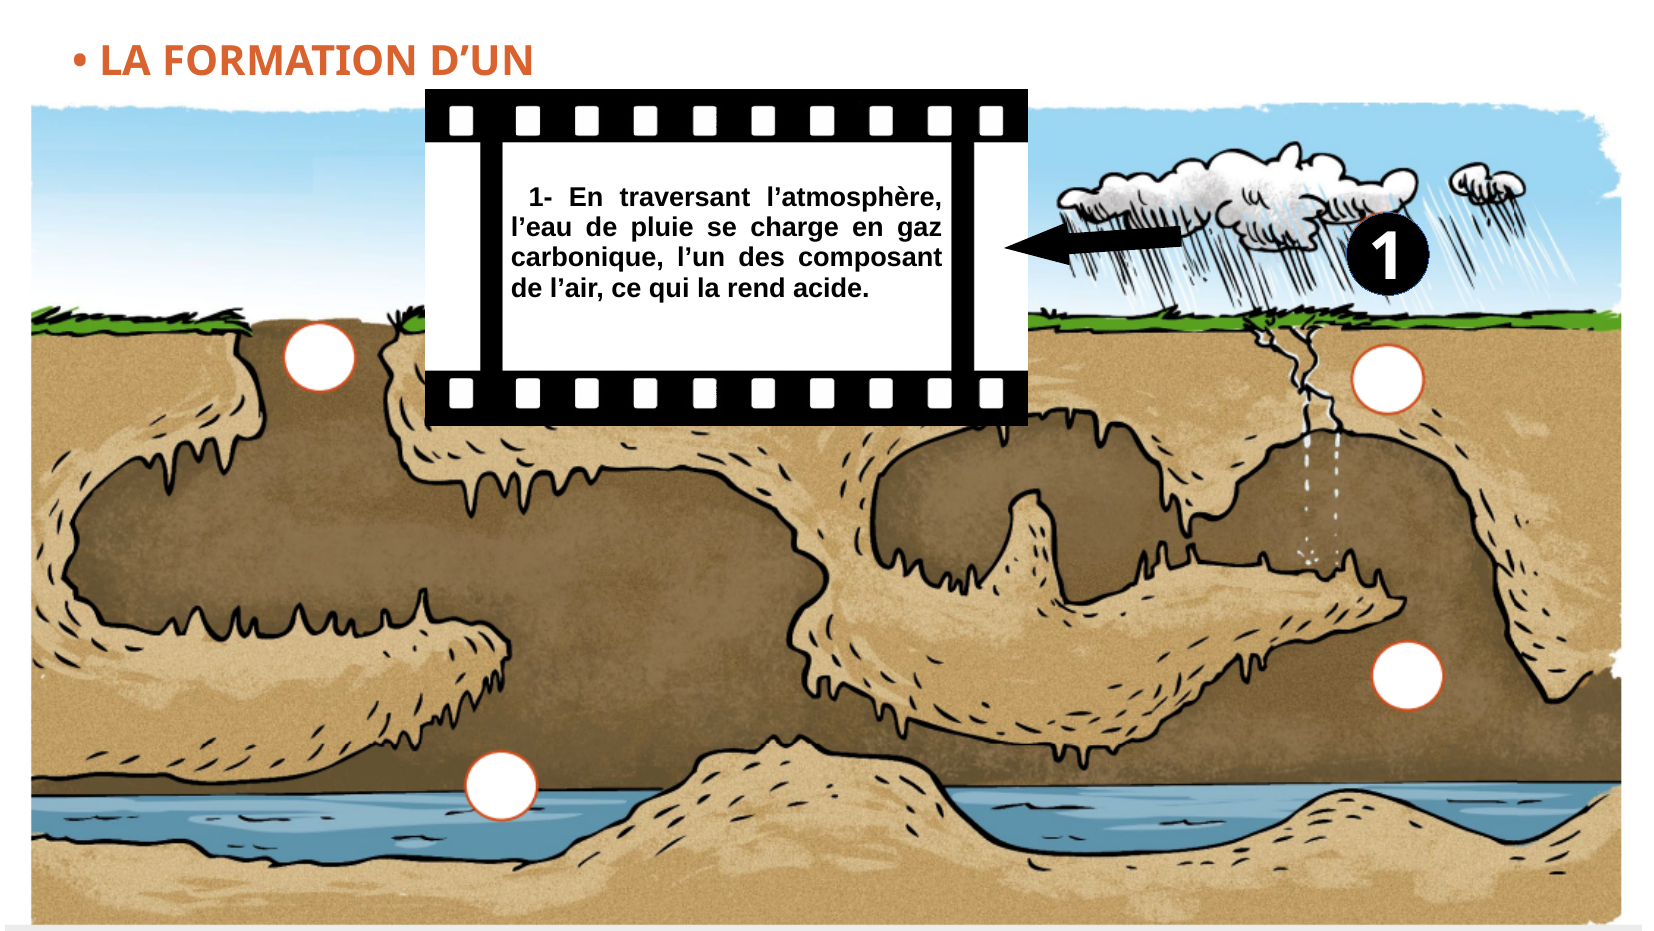

• LA FORMATION D’UN GOUFFRE
1- En traversant l’atmosphère, l’eau de pluie se charge en gaz carbonique, l’un des composant de l’air, ce qui la rend acide.
1